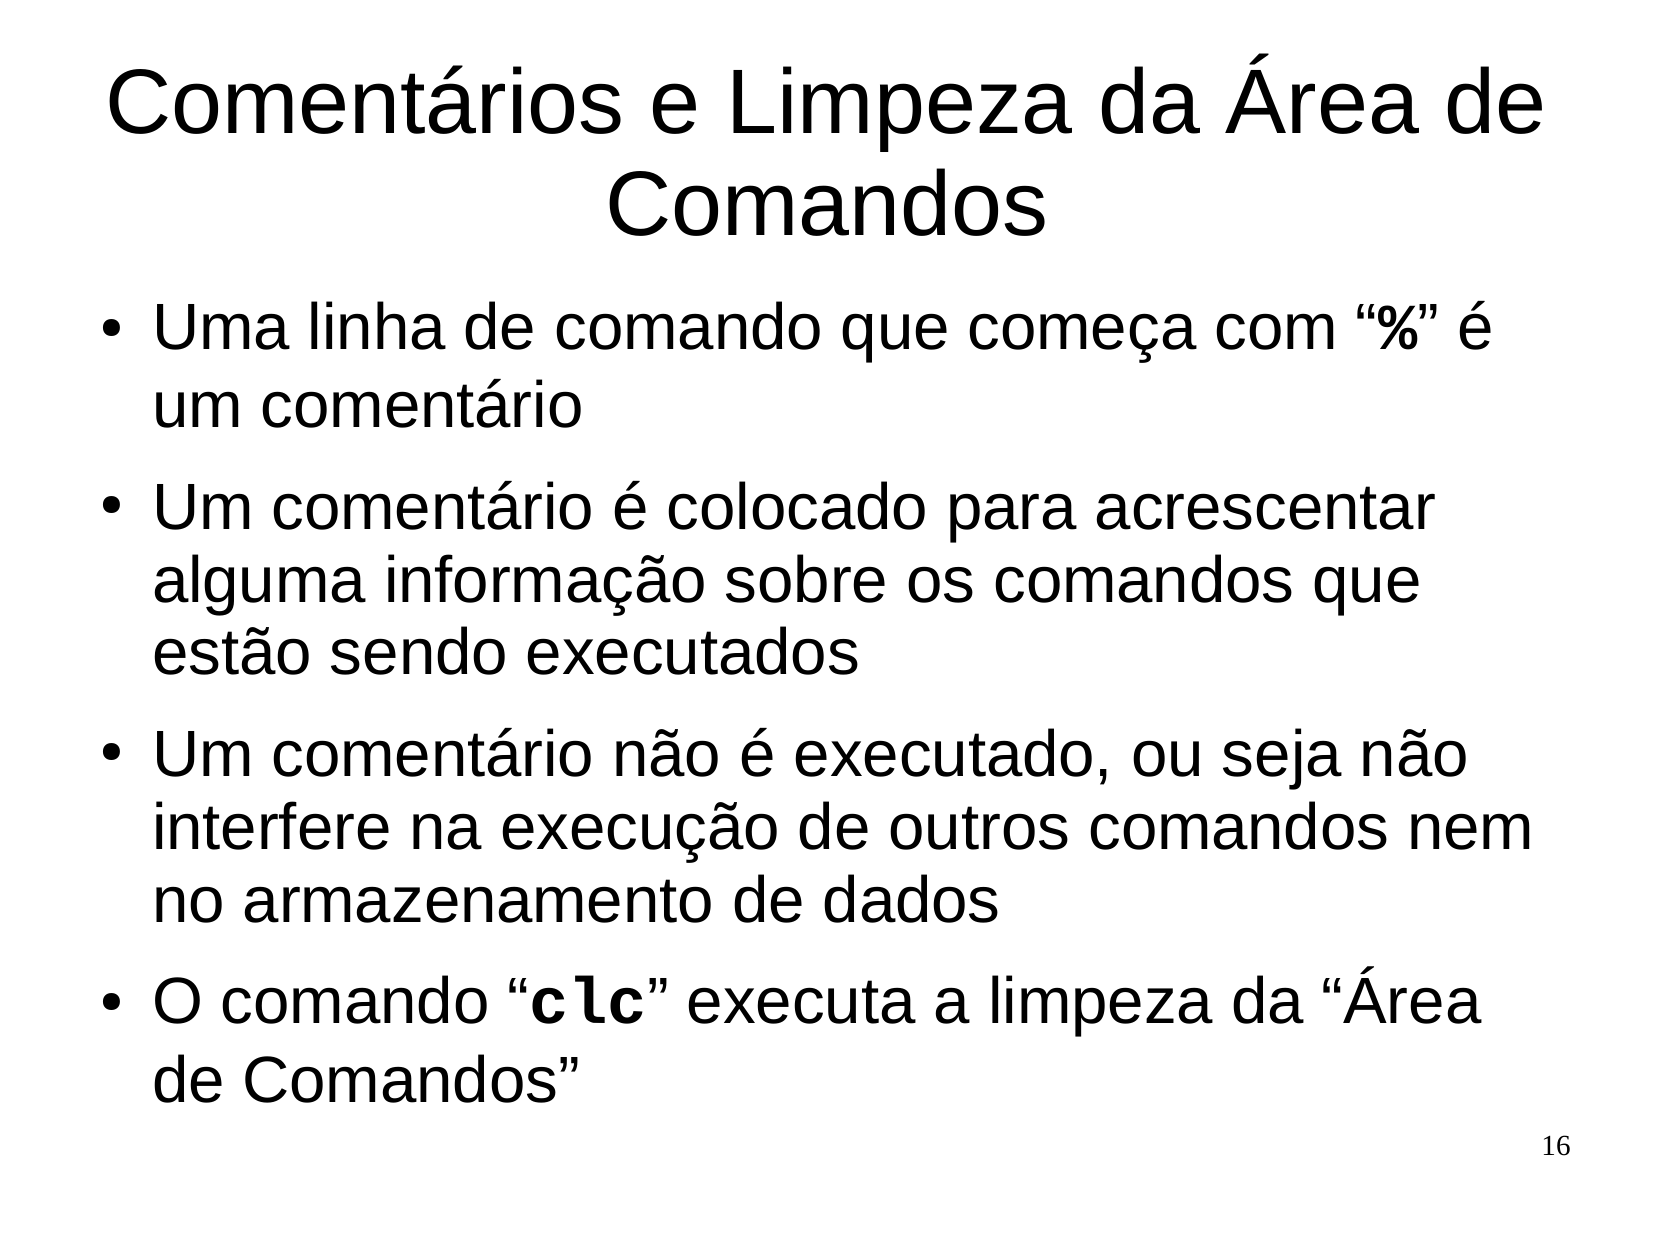

# Comentários e Limpeza da Área de Comandos
Uma linha de comando que começa com “%” é um comentário
Um comentário é colocado para acrescentar alguma informação sobre os comandos que estão sendo executados
Um comentário não é executado, ou seja não interfere na execução de outros comandos nem no armazenamento de dados
O comando “clc” executa a limpeza da “Área de Comandos”
16